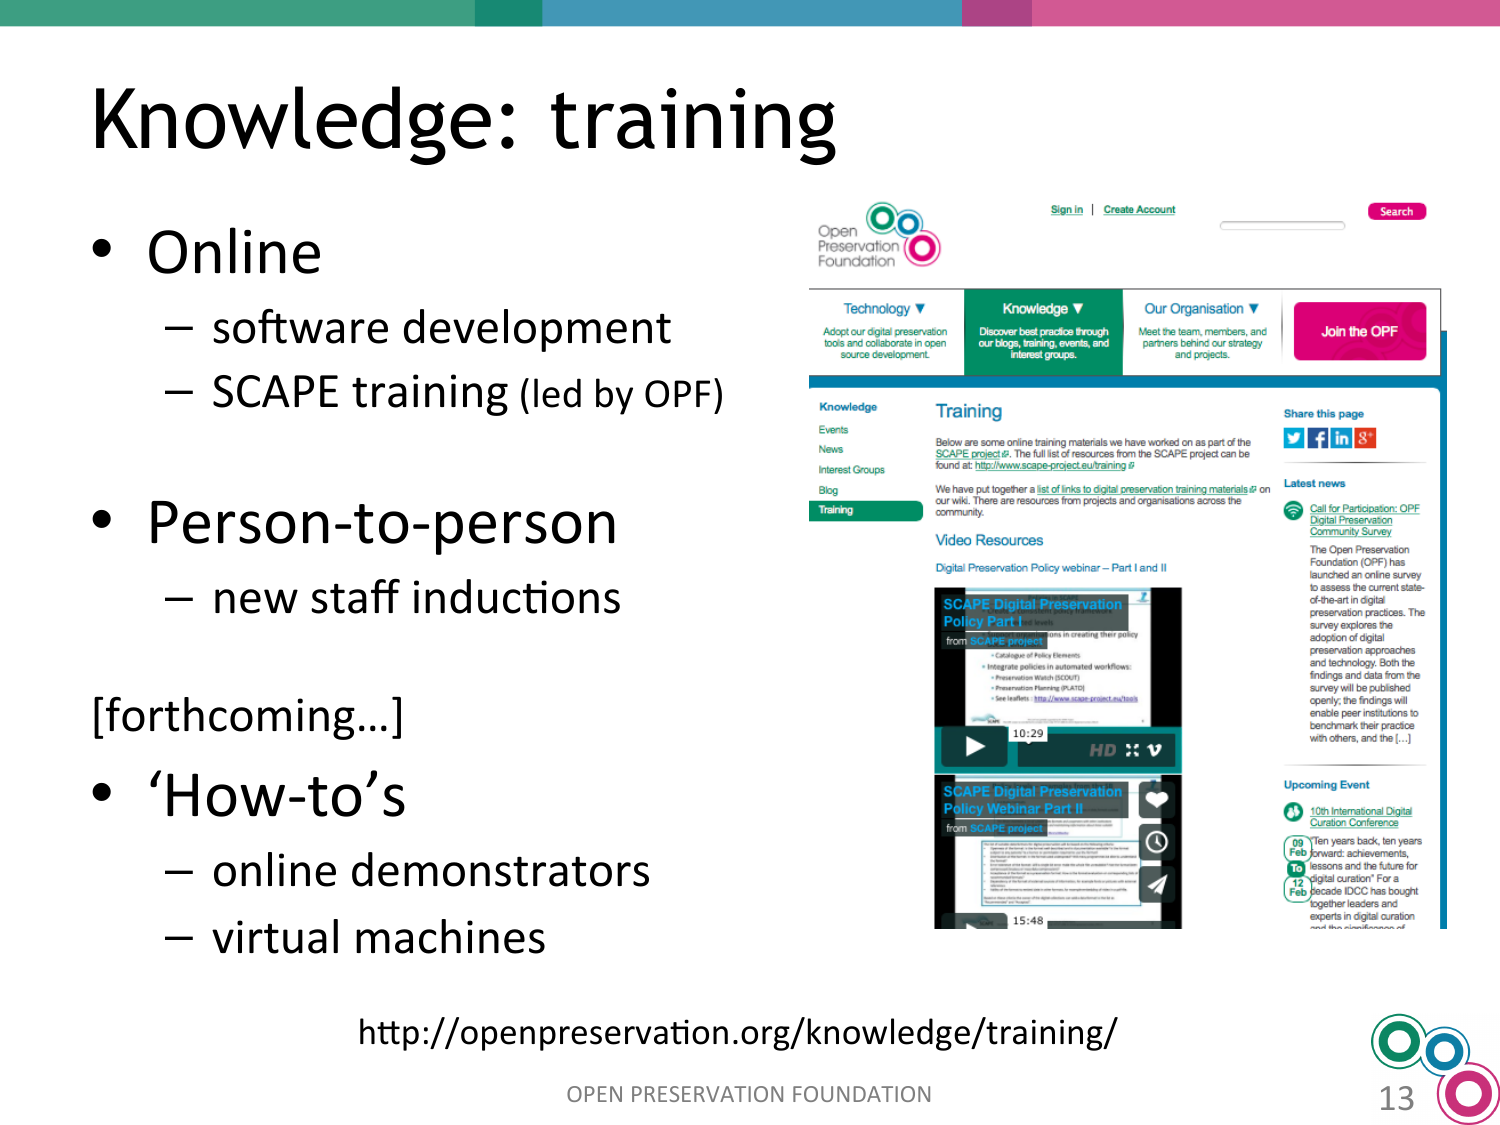

# Knowledge: training
Online
software development
SCAPE training (led by OPF)
Person-to-person
new staff inductions
[forthcoming…]
‘How-to’s
online demonstrators
virtual machines
http://openpreservation.org/knowledge/training/